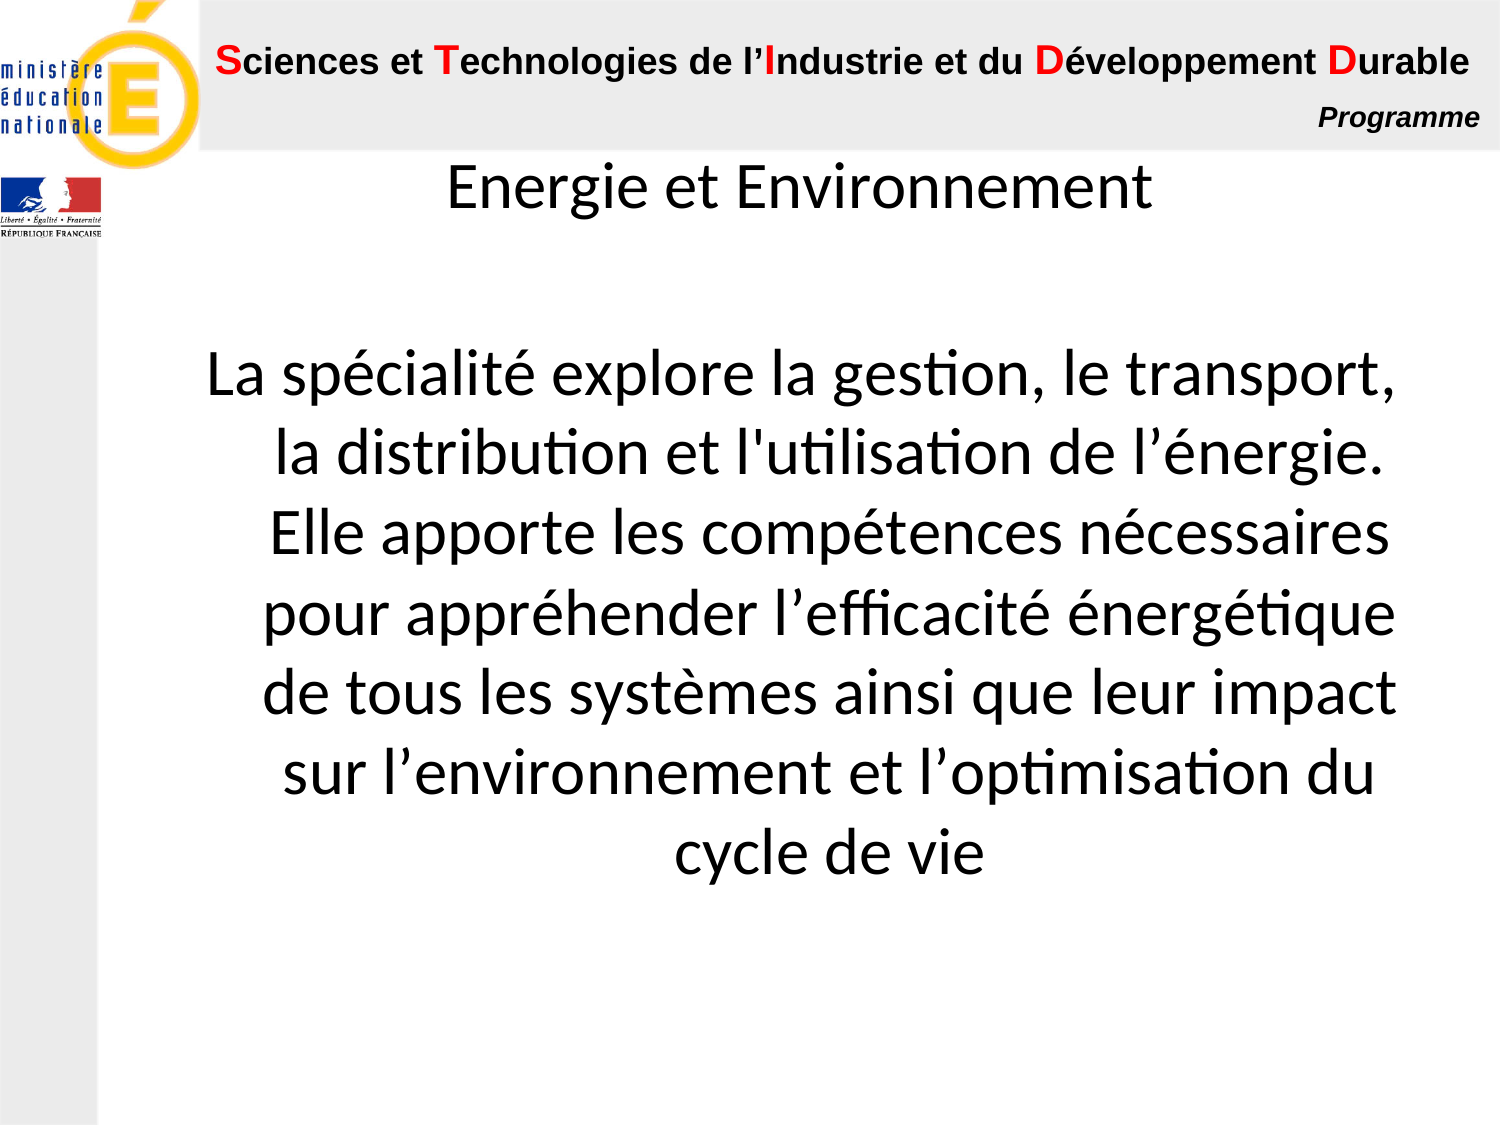

# Energie et Environnement
La spécialité explore la gestion, le transport, la distribution et l'utilisation de l’énergie. Elle apporte les compétences nécessaires pour appréhender l’efficacité énergétique de tous les systèmes ainsi que leur impact sur l’environnement et l’optimisation du cycle de vie